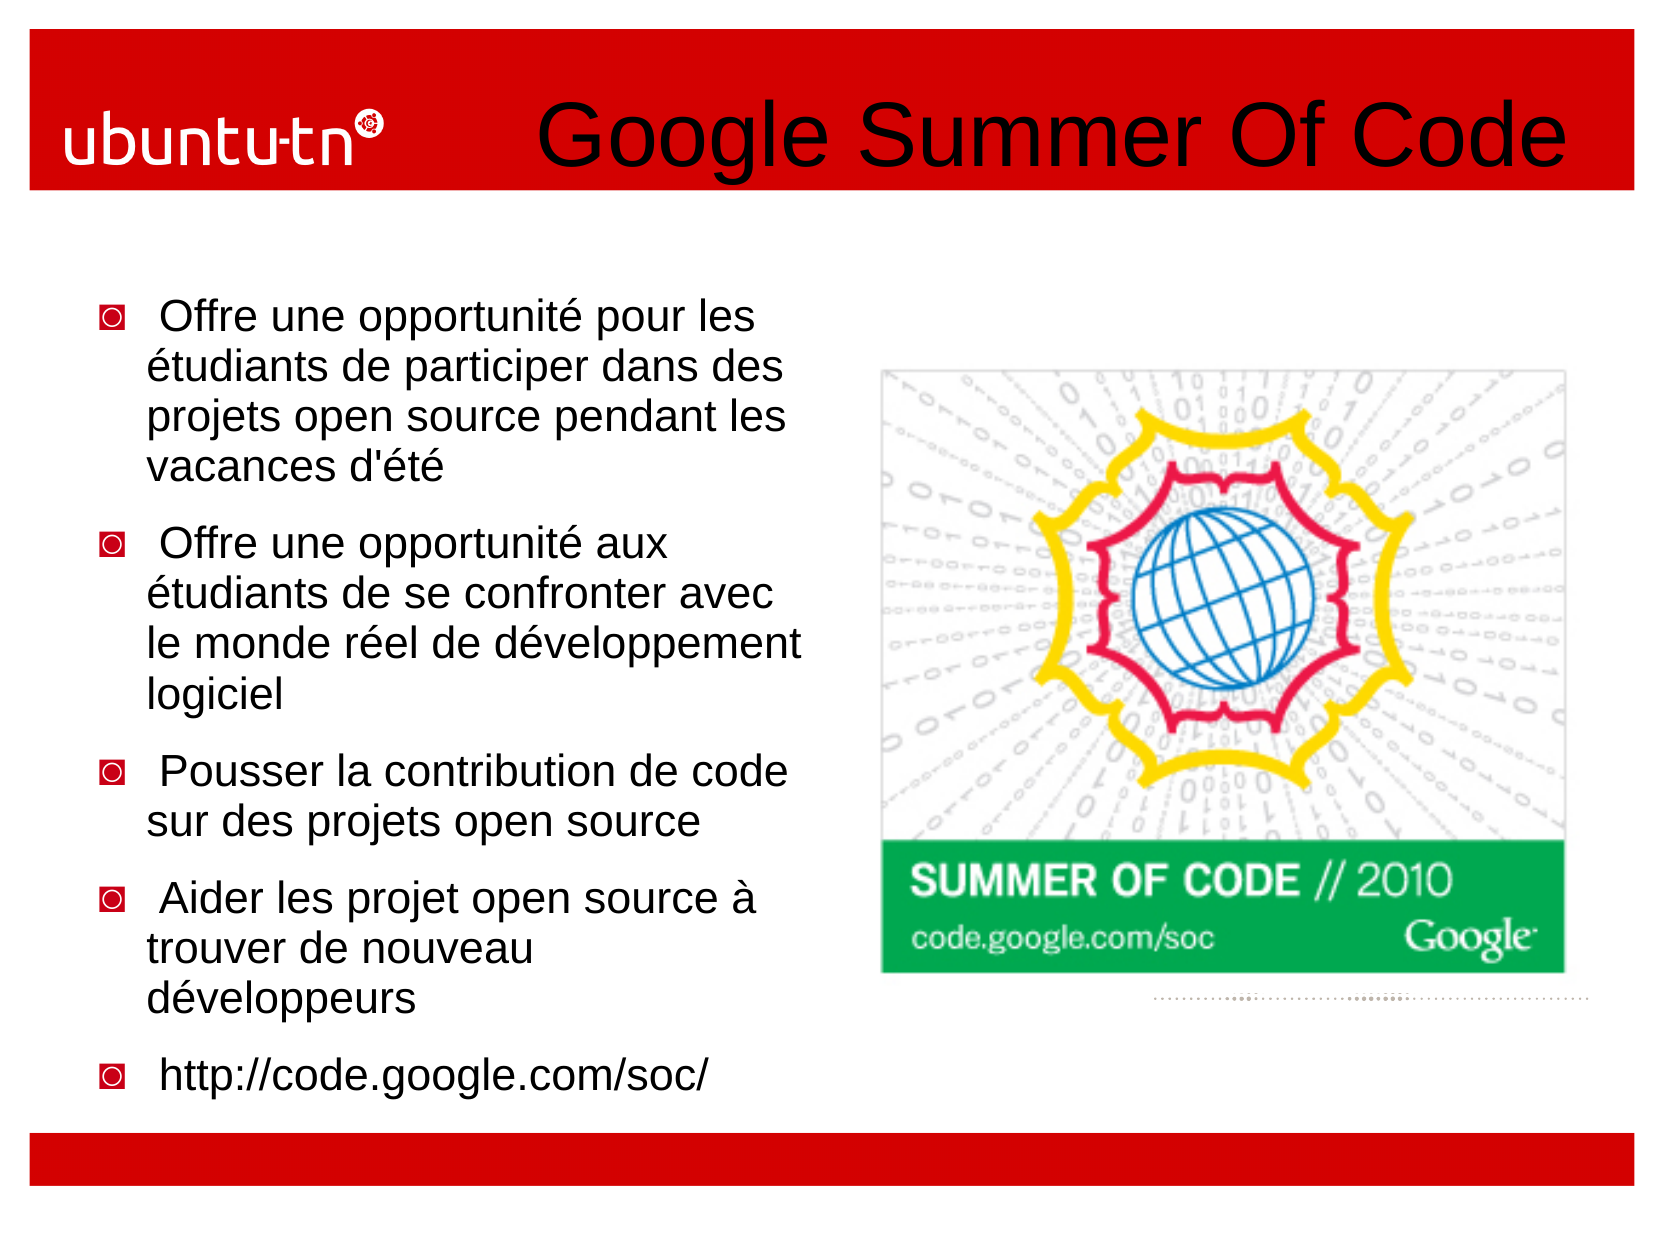

# Google Summer Of Code
 Offre une opportunité pour les étudiants de participer dans des projets open source pendant les vacances d'été
 Offre une opportunité aux étudiants de se confronter avec le monde réel de développement logiciel
 Pousser la contribution de code sur des projets open source
 Aider les projet open source à trouver de nouveau développeurs
 http://code.google.com/soc/